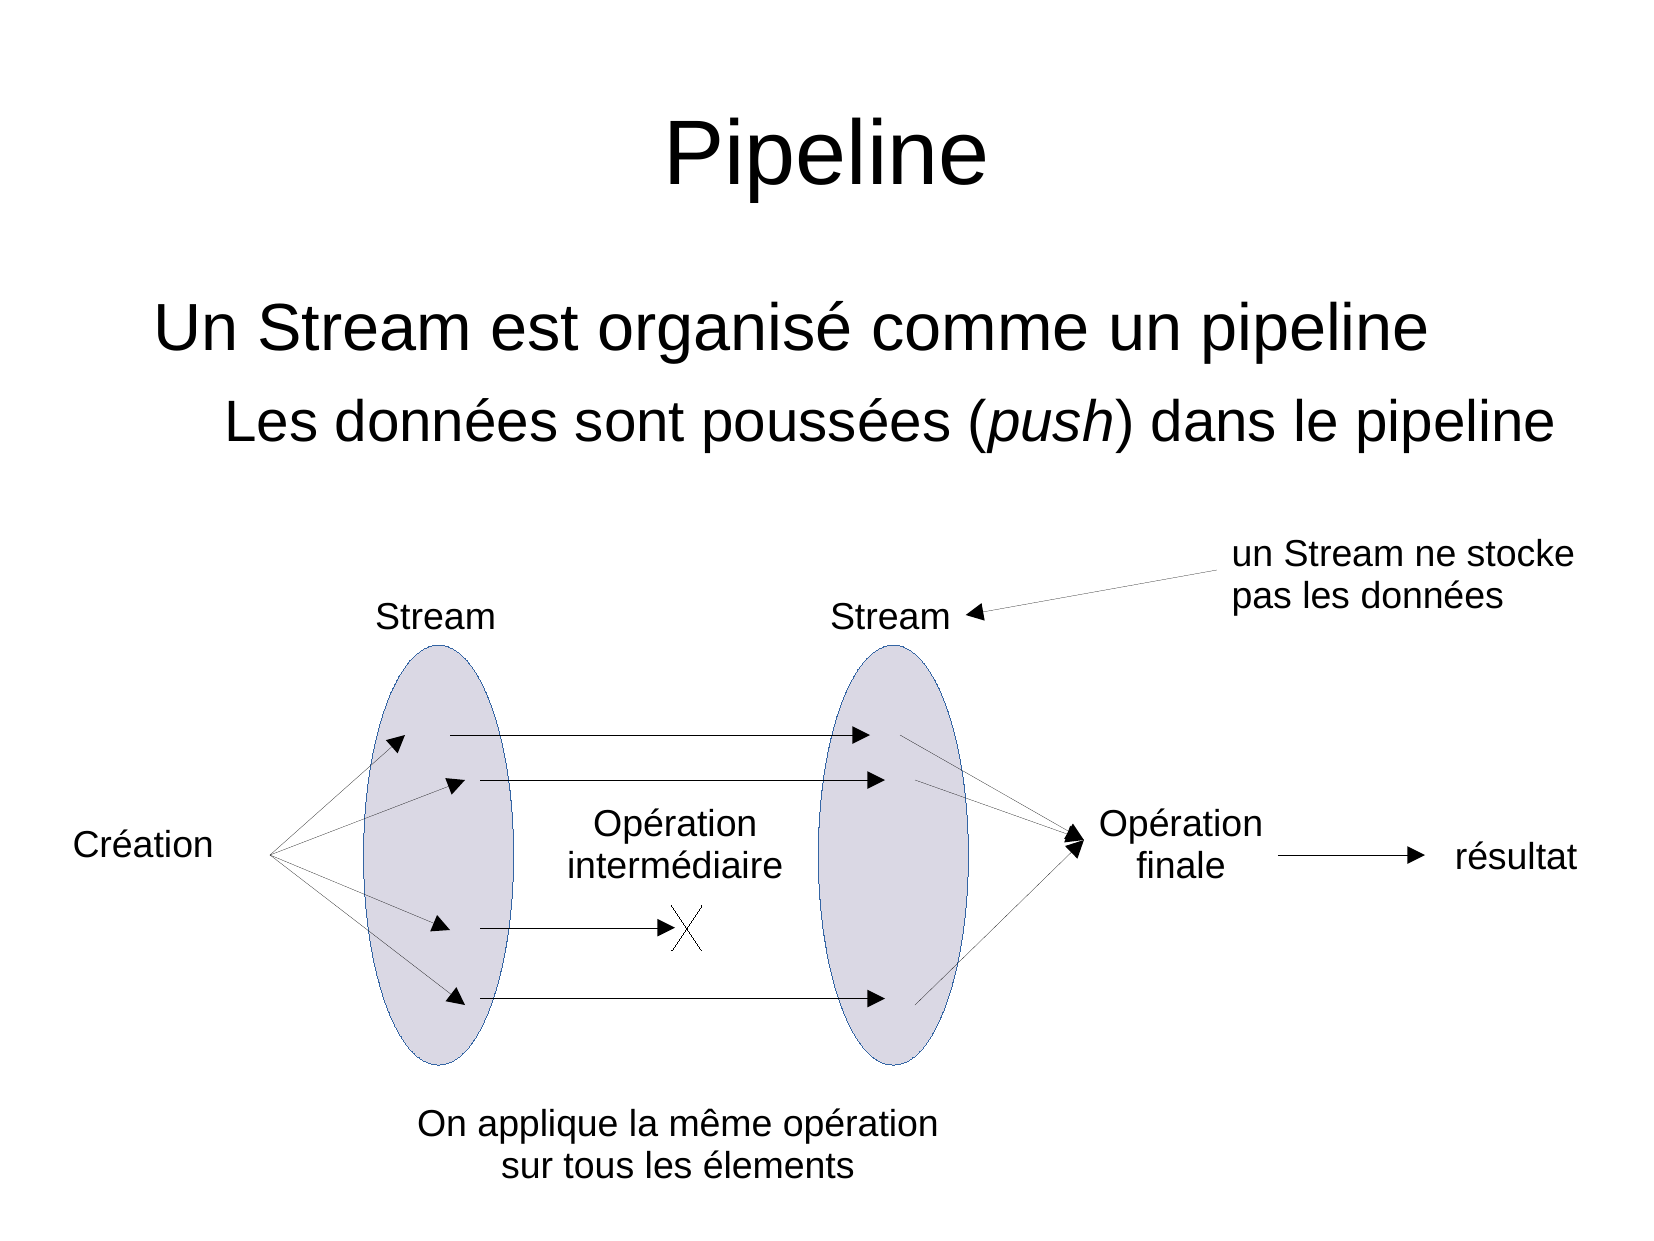

# Pipeline
Un Stream est organisé comme un pipeline
Les données sont poussées (push) dans le pipeline
un Stream ne stocke
pas les données
Stream
Stream
Opération
intermédiaire
Opération
finale
Création
résultat
On applique la même opération
sur tous les élements